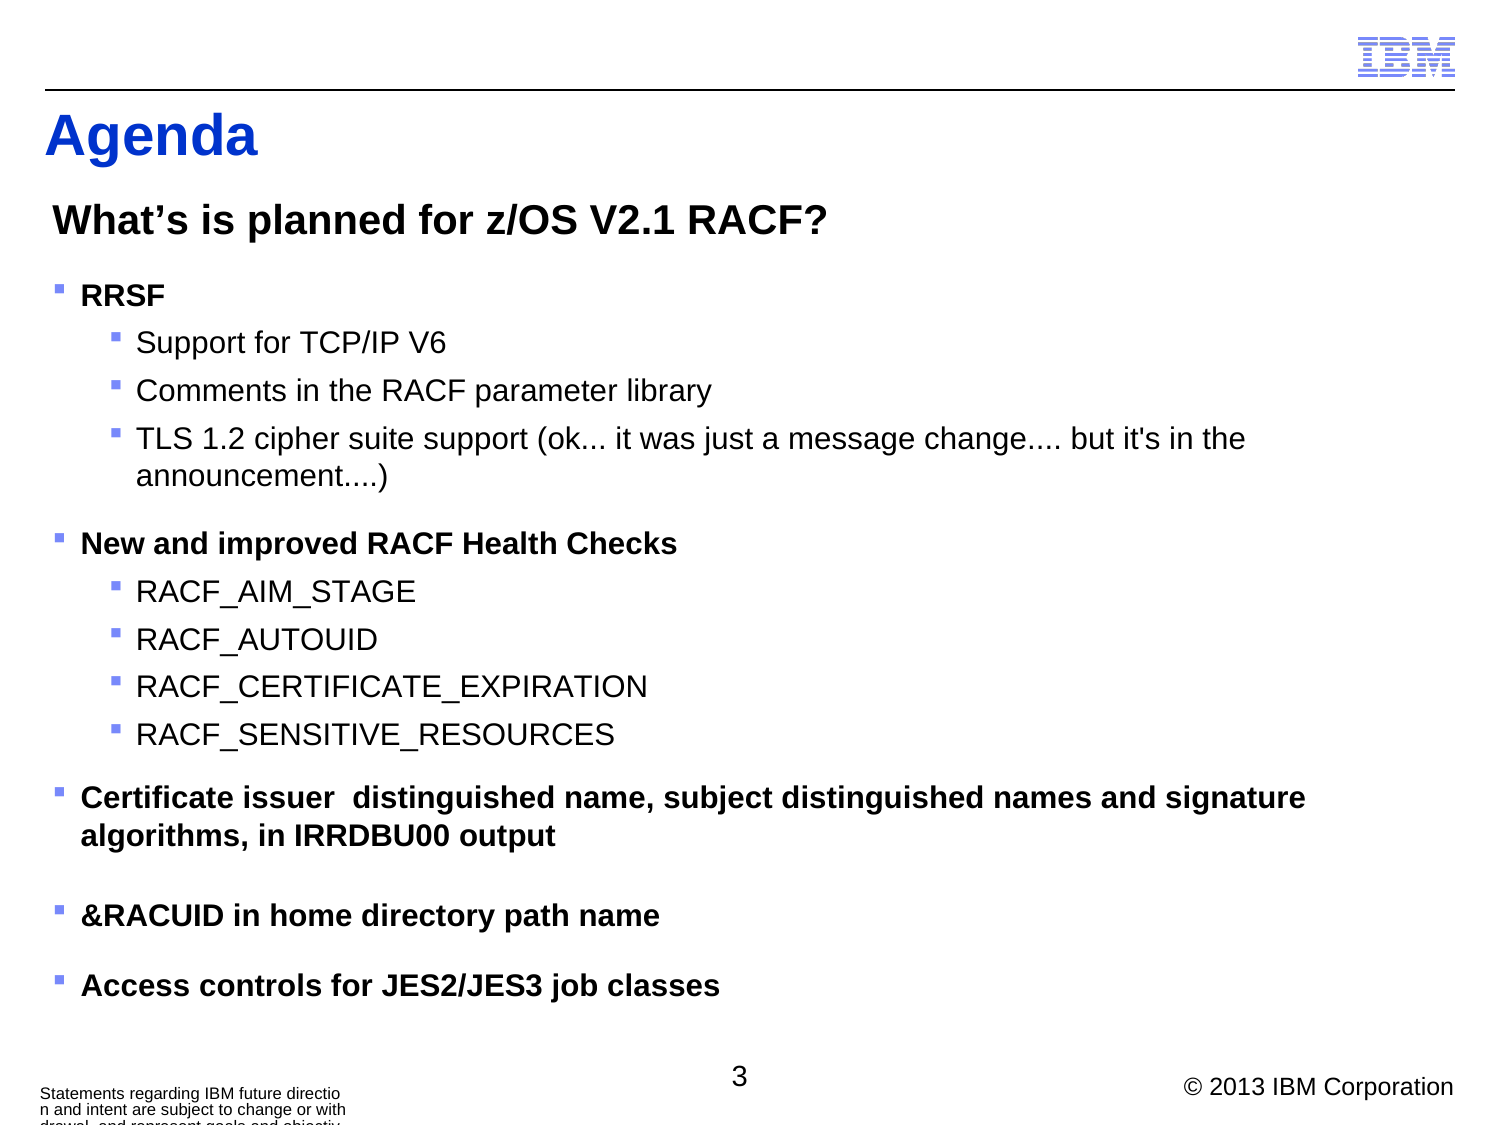

# Agenda
What’s is planned for z/OS V2.1 RACF?
RRSF
Support for TCP/IP V6
Comments in the RACF parameter library
TLS 1.2 cipher suite support (ok... it was just a message change.... but it's in the announcement....)
New and improved RACF Health Checks
RACF_AIM_STAGE
RACF_AUTOUID
RACF_CERTIFICATE_EXPIRATION
RACF_SENSITIVE_RESOURCES
Certificate issuer distinguished name, subject distinguished names and signature algorithms, in IRRDBU00 output
&RACUID in home directory path name
Access controls for JES2/JES3 job classes
3
Statements regarding IBM future direction and intent are subject to change or withdrawal, and represent goals and objectives only.